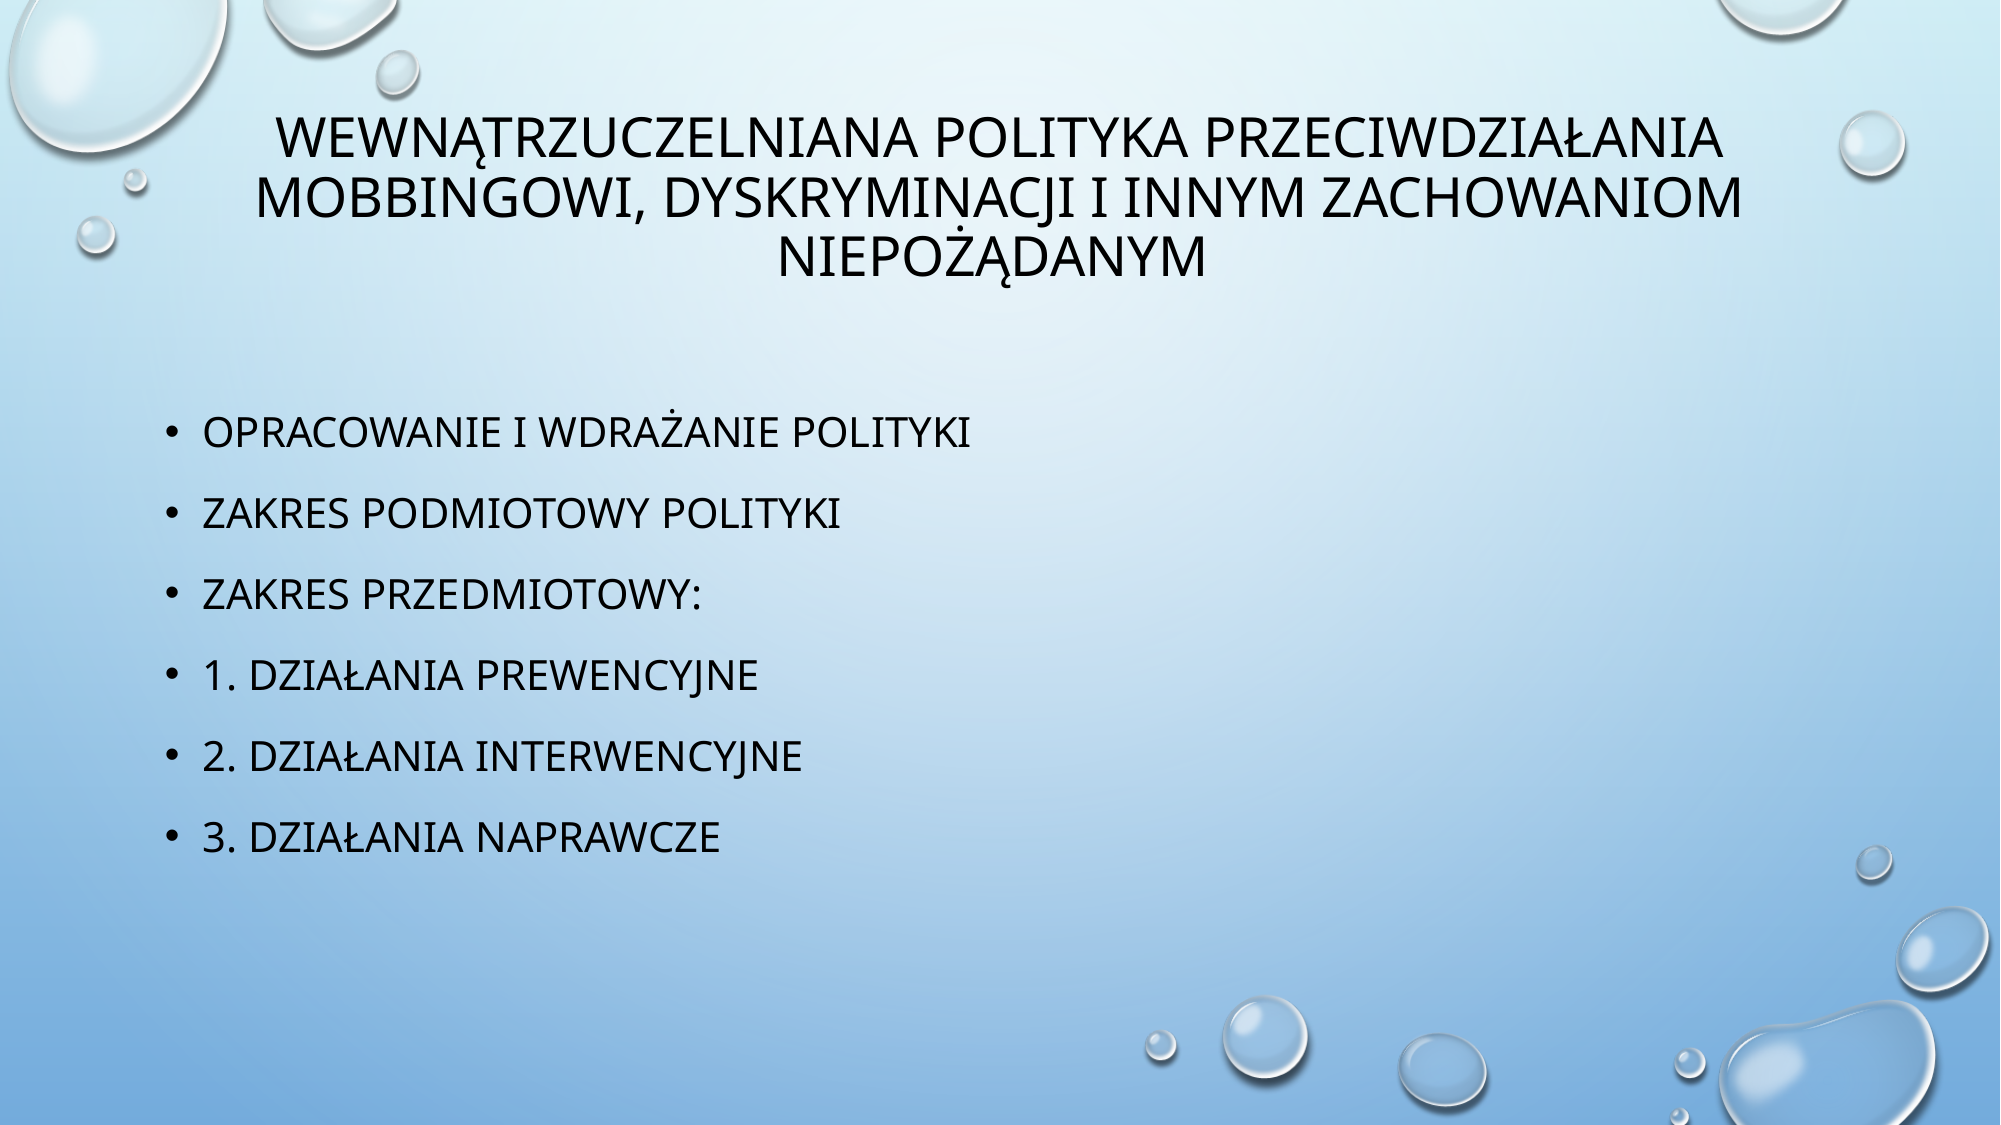

# Wewnątrzuczelniana polityka przeciwdziałania mobbingowi, dyskryminacji i innym zachowaniom niepożądanym
Opracowanie i wdrażanie polityki
Zakres podmiotowy polityki
Zakres przedmiotowy:
1. działania prewencyjne
2. działania interwencyjne
3. działania naprawcze